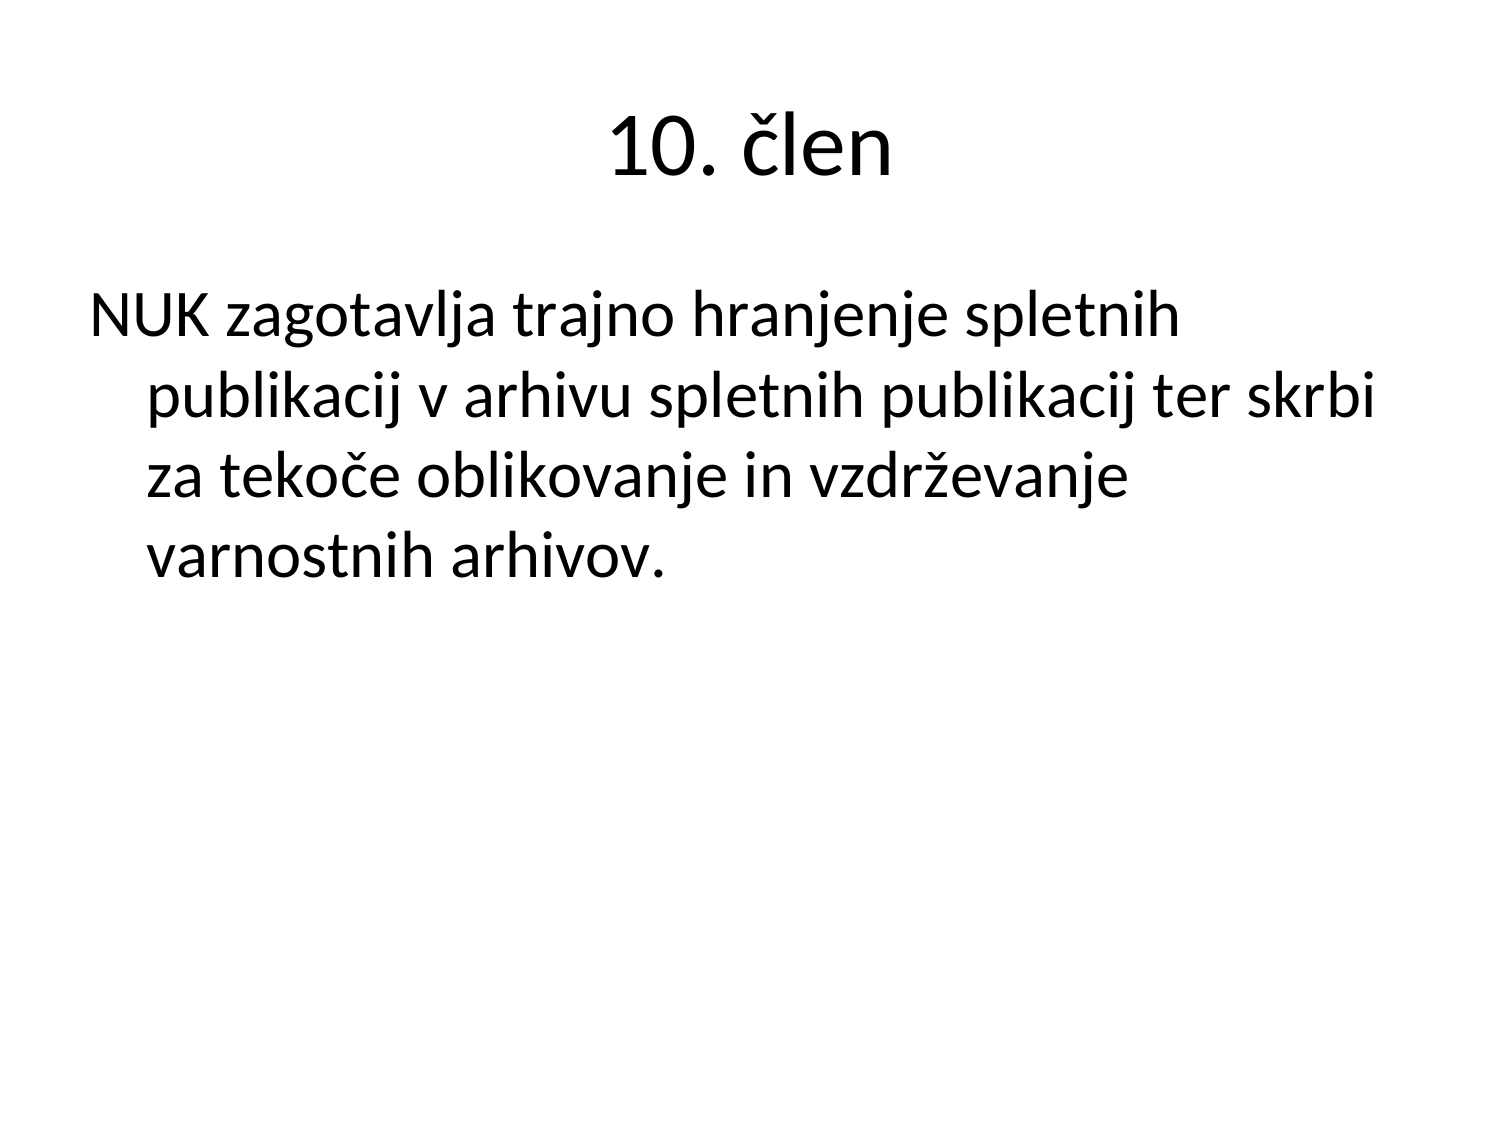

# 10. člen
NUK zagotavlja trajno hranjenje spletnih publikacij v arhivu spletnih publikacij ter skrbi za tekoče oblikovanje in vzdrževanje varnostnih arhivov.